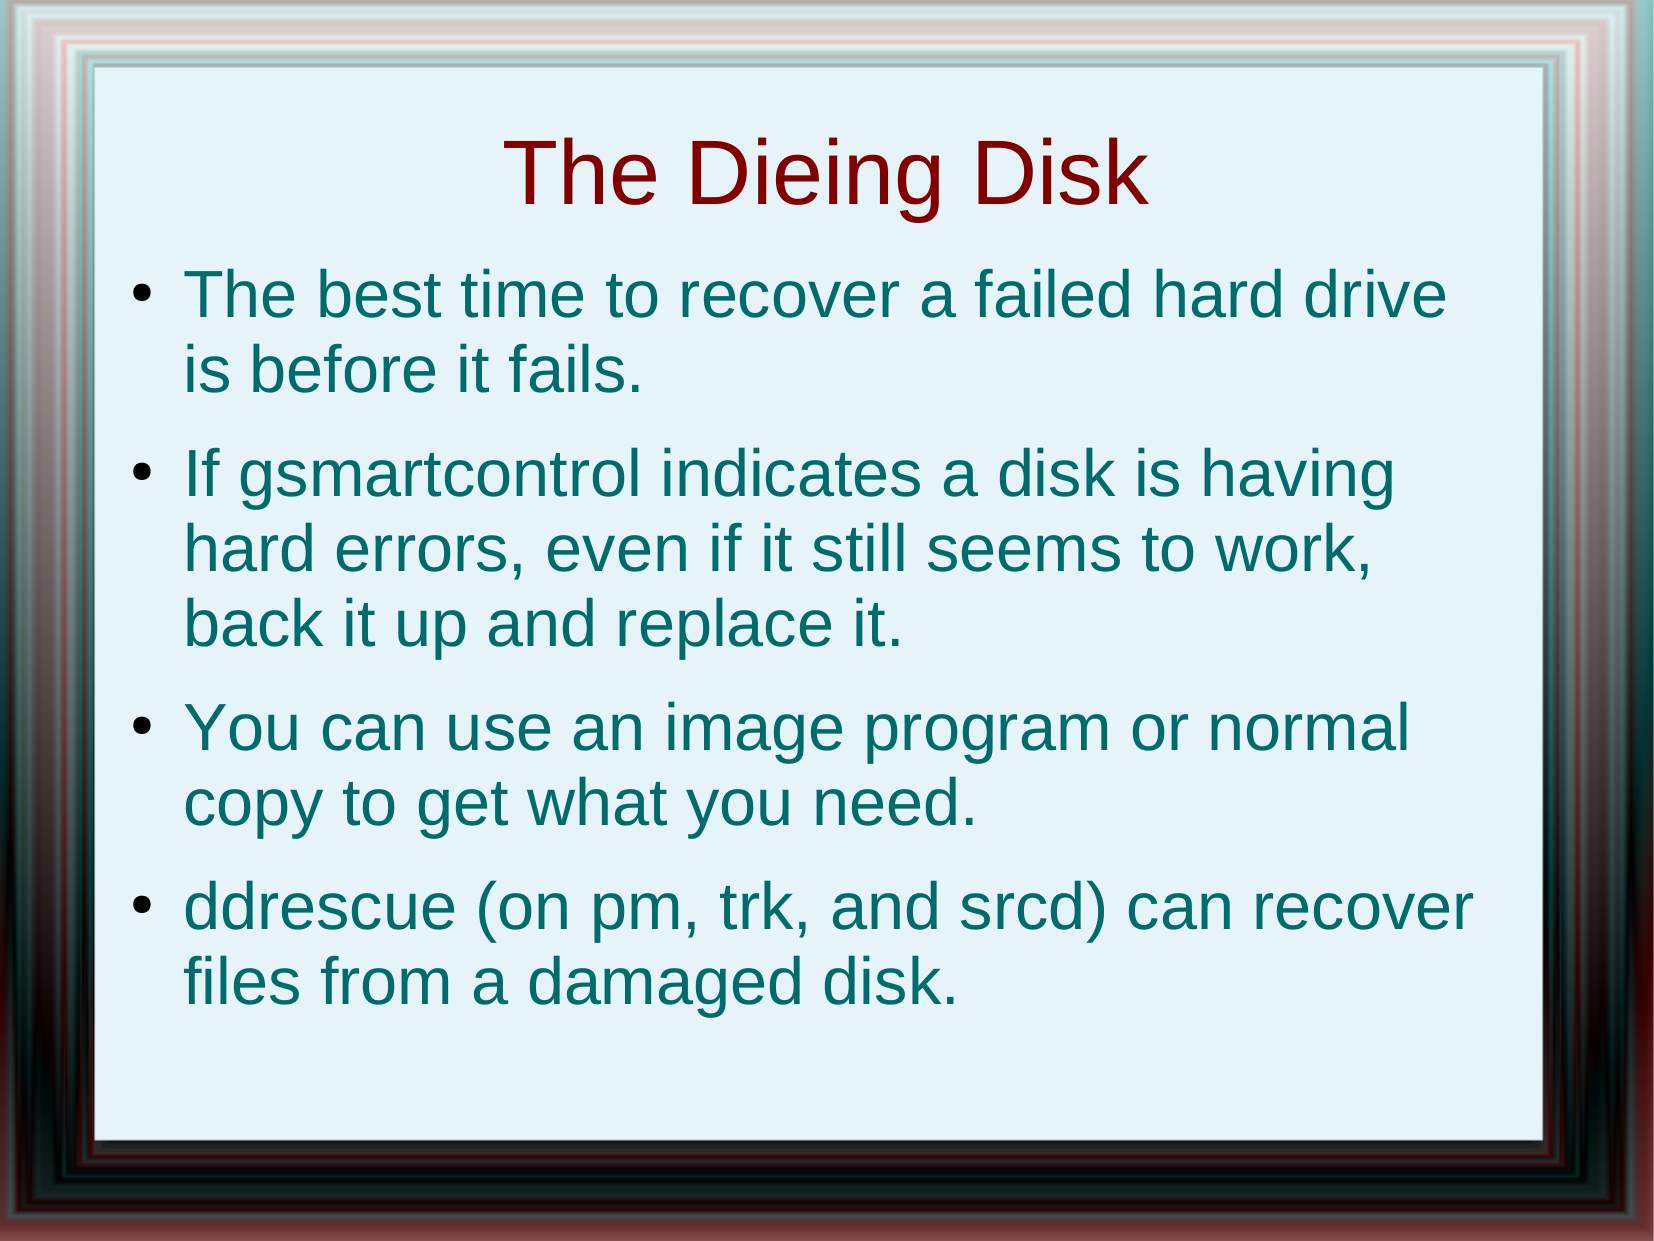

# The Dieing Disk
The best time to recover a failed hard drive is before it fails.
If gsmartcontrol indicates a disk is having hard errors, even if it still seems to work, back it up and replace it.
You can use an image program or normal copy to get what you need.
ddrescue (on pm, trk, and srcd) can recover files from a damaged disk.